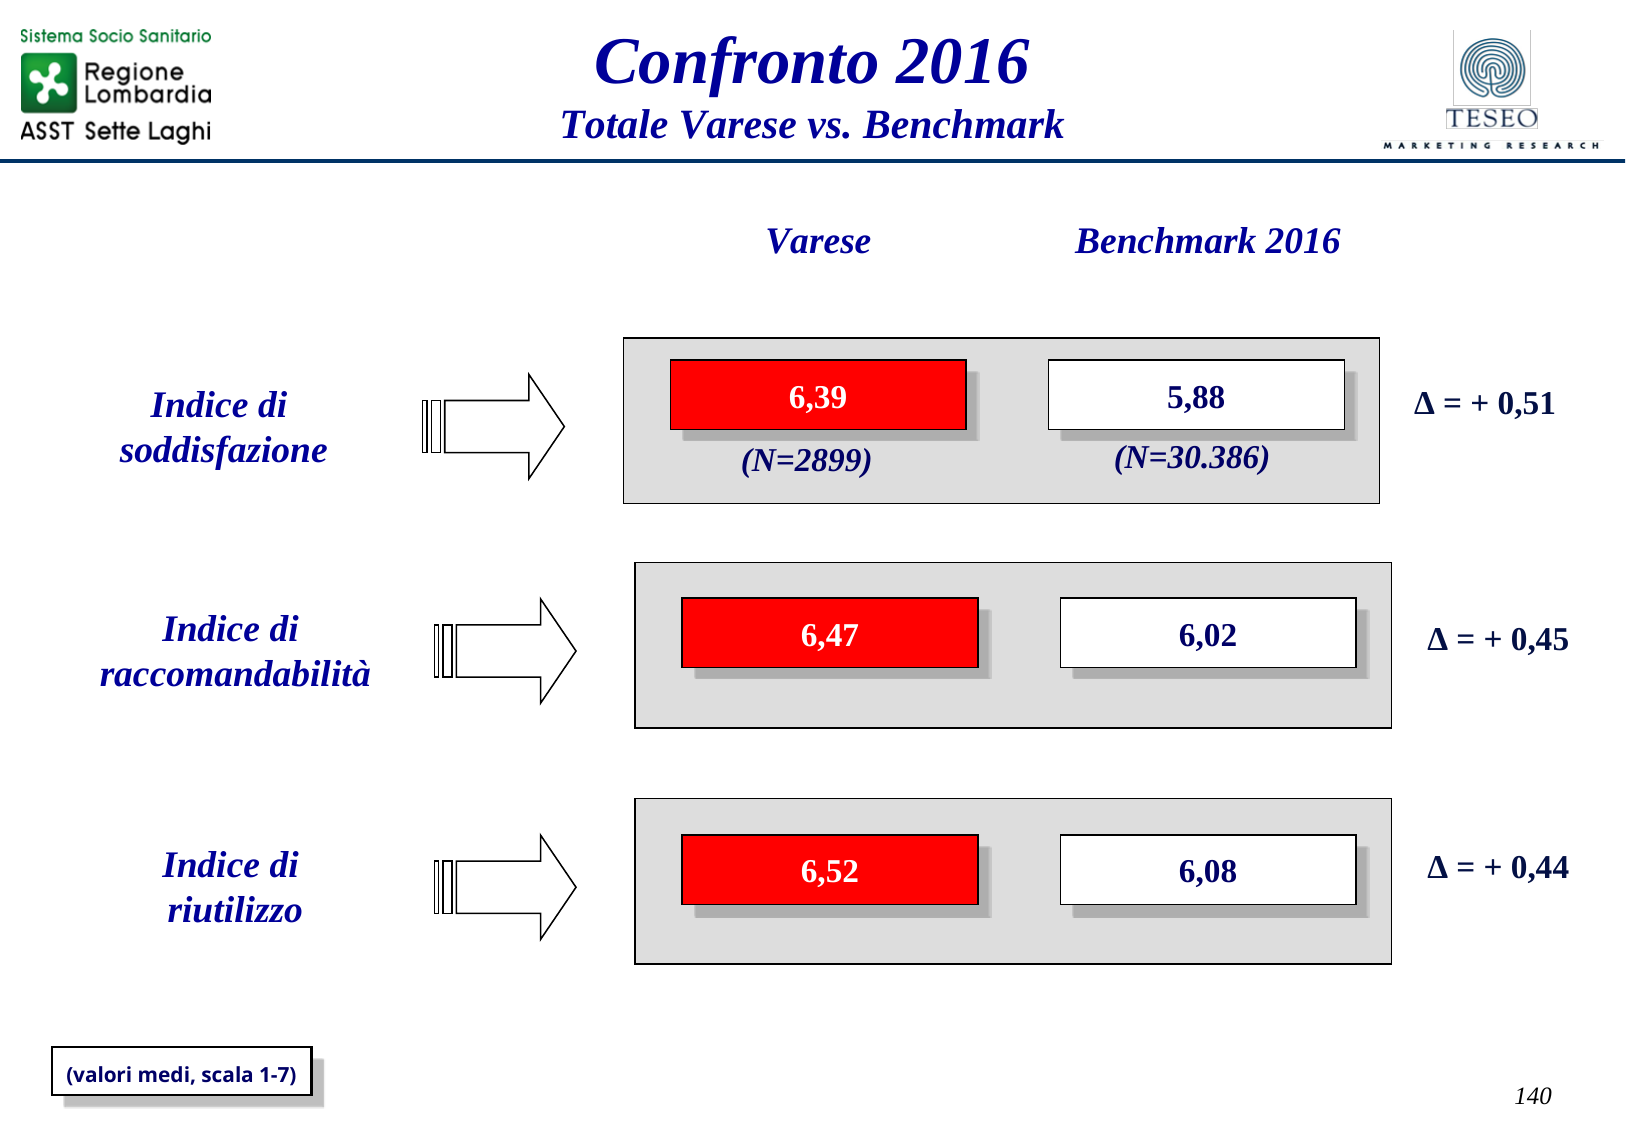

Confronto 2016
Totale Varese vs. Benchmark
Varese
Benchmark 2016
6,39
5,88
Indice di
soddisfazione
Δ = + 0,51
(N=30.386)
(N=2899)
Indice di
raccomandabilità
6,47
6,02
Δ = + 0,45
Indice di
riutilizzo
6,52
6,08
Δ = + 0,44
(valori medi, scala 1-7)